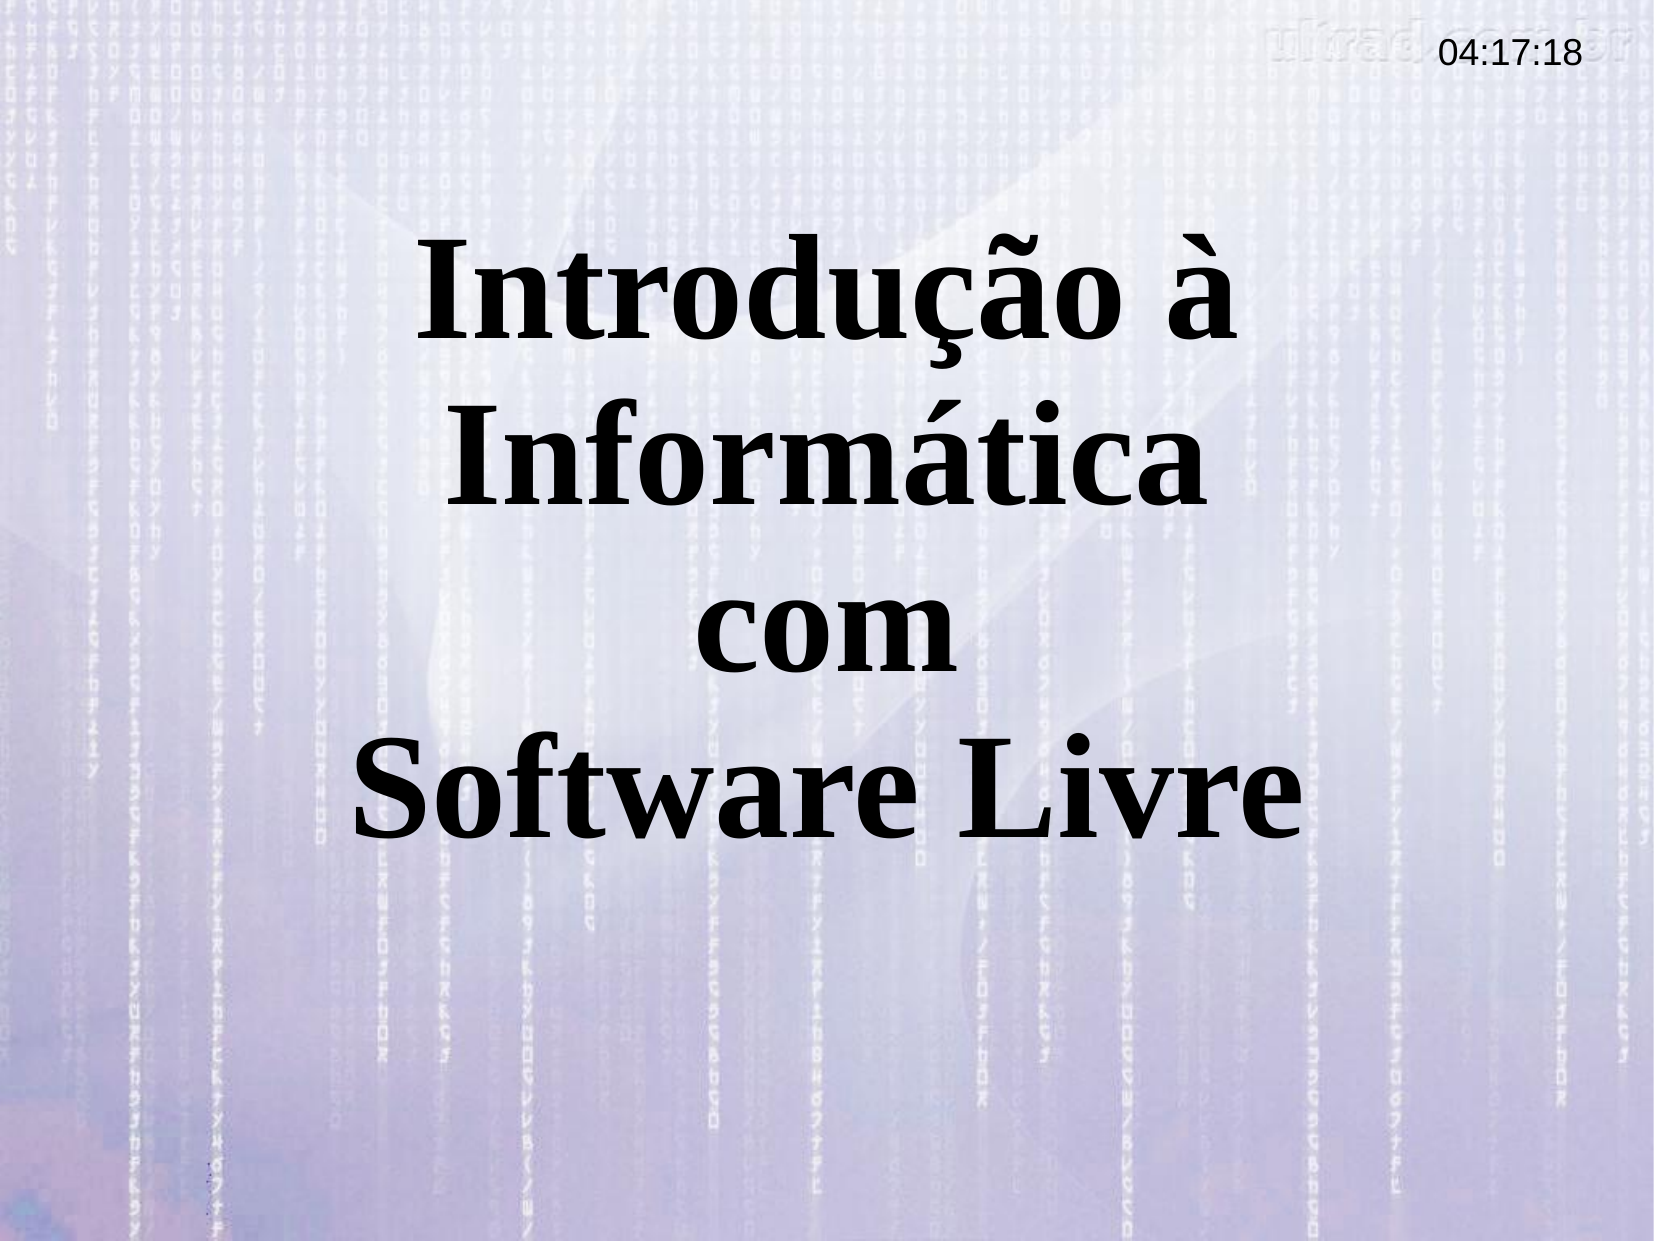

03:10:25
Introdução à
Informática
com
Software Livre